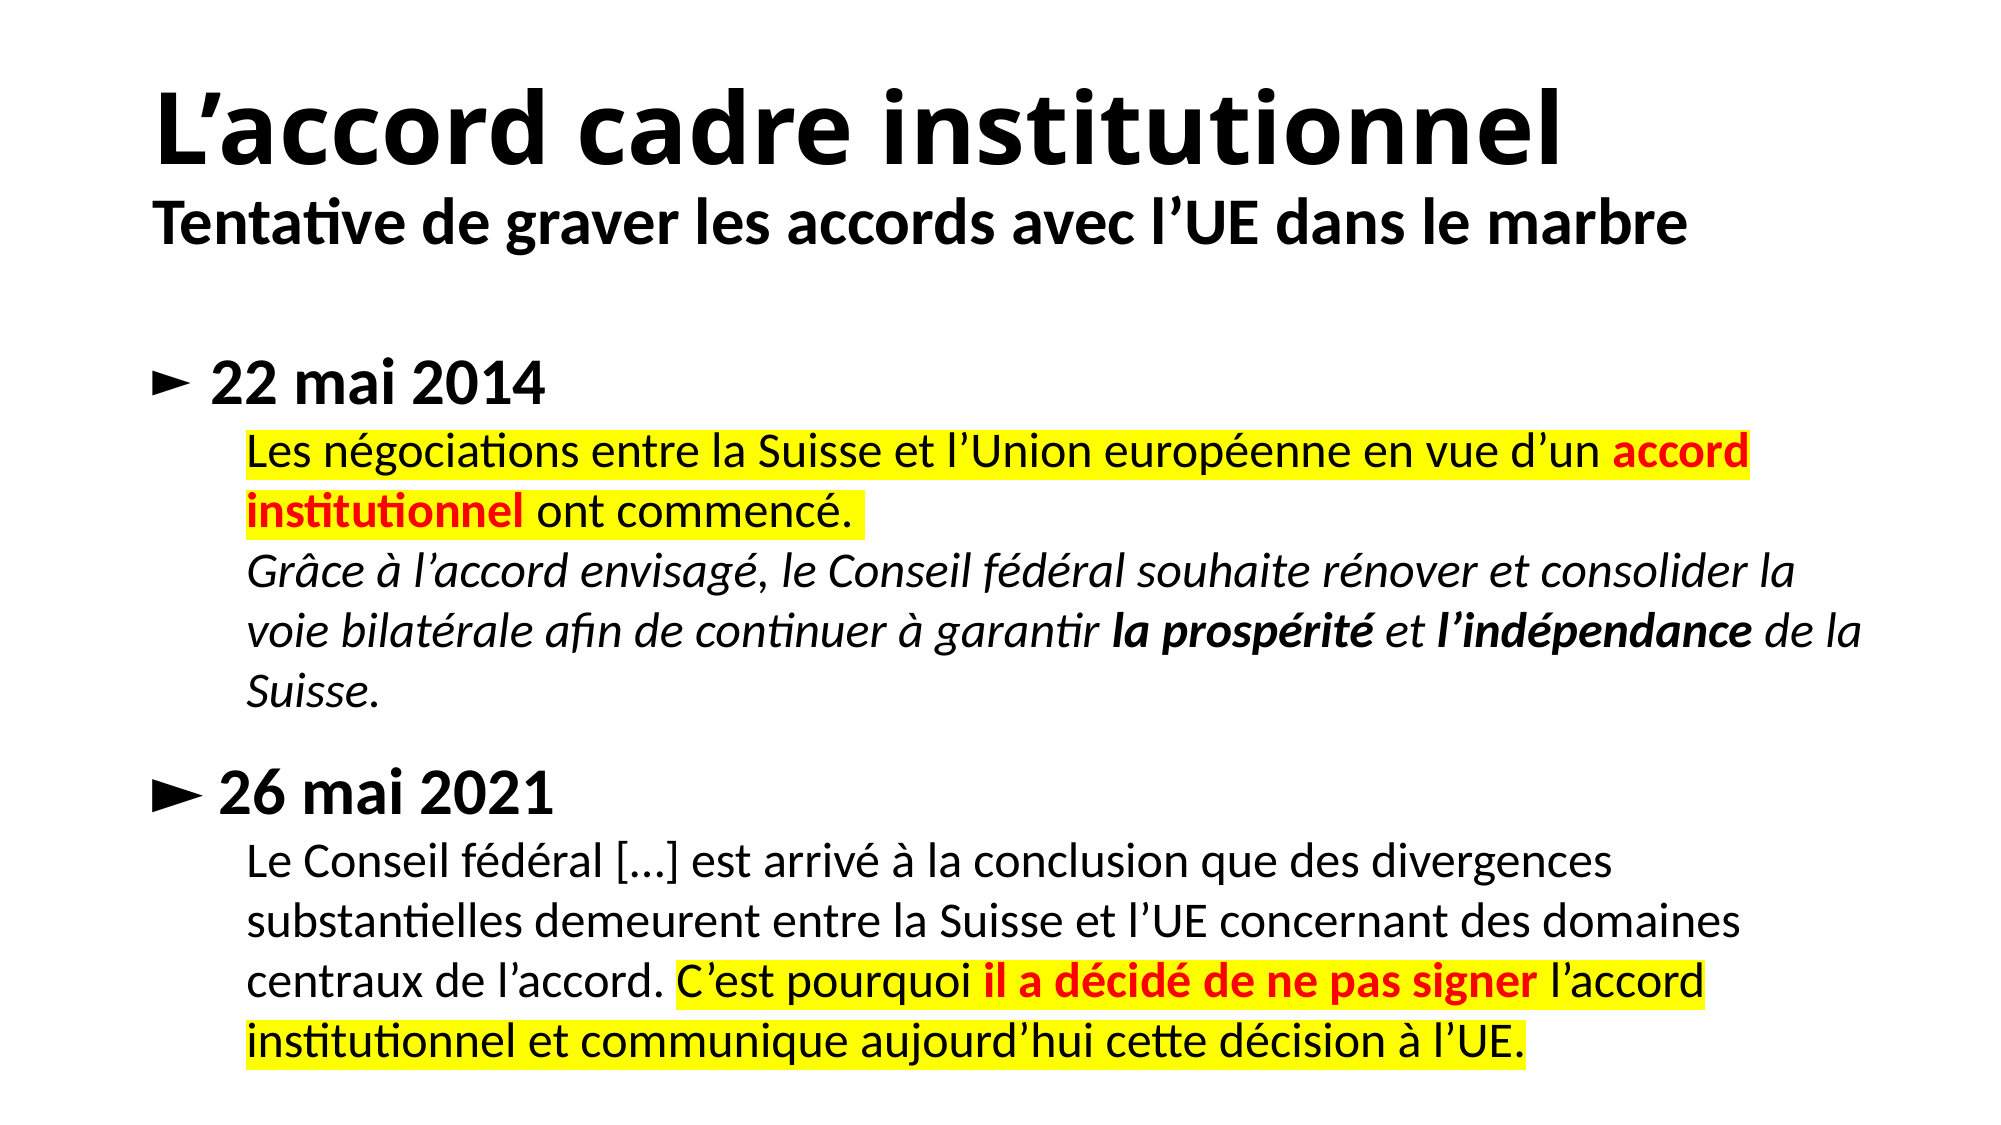

# L’accord cadre institutionnel Tentative de graver les accords avec l’UE dans le marbre
 22 mai 2014
Les négociations entre la Suisse et l’Union européenne en vue d’un accord institutionnel ont commencé.
Grâce à l’accord envisagé, le Conseil fédéral souhaite rénover et consolider la voie bilatérale afin de continuer à garantir la prospérité et l’indépendance de la Suisse.
 26 mai 2021
Le Conseil fédéral […] est arrivé à la conclusion que des divergences substantielles demeurent entre la Suisse et l’UE concernant des domaines centraux de l’accord. C’est pourquoi il a décidé de ne pas signer l’accord institutionnel et communique aujourd’hui cette décision à l’UE.